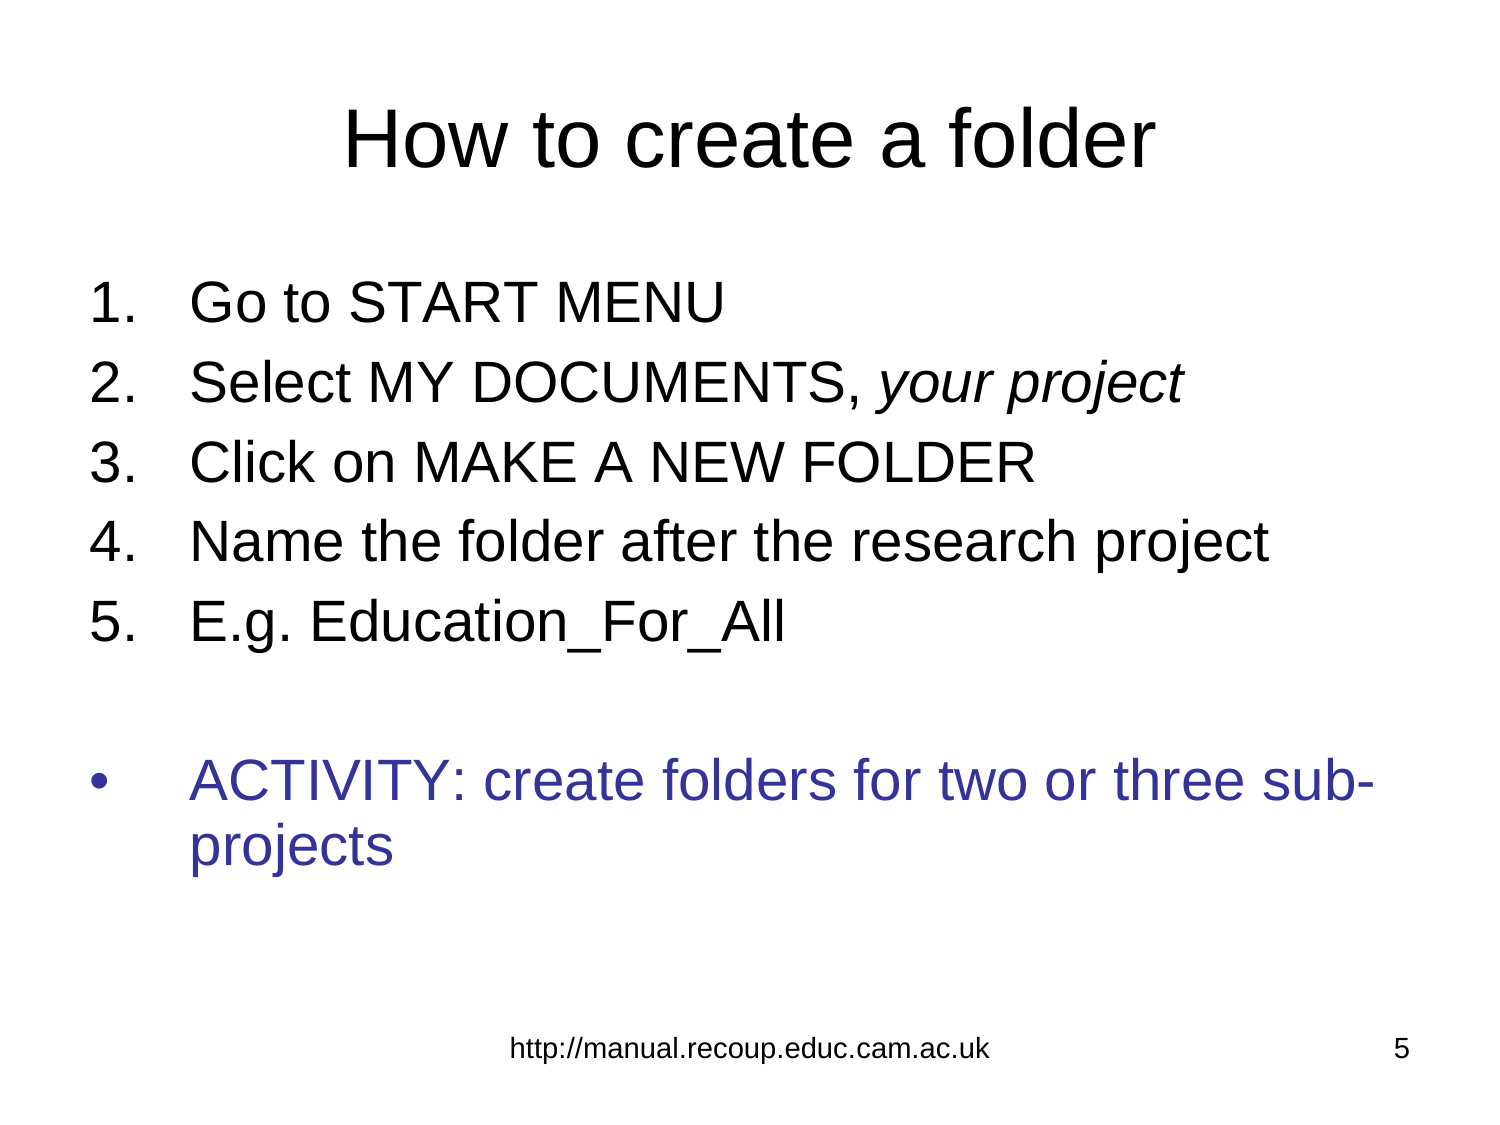

# How to create a folder
Go to START MENU
Select MY DOCUMENTS, your project
Click on MAKE A NEW FOLDER
Name the folder after the research project
E.g. Education_For_All
ACTIVITY: create folders for two or three sub-projects
http://manual.recoup.educ.cam.ac.uk
5